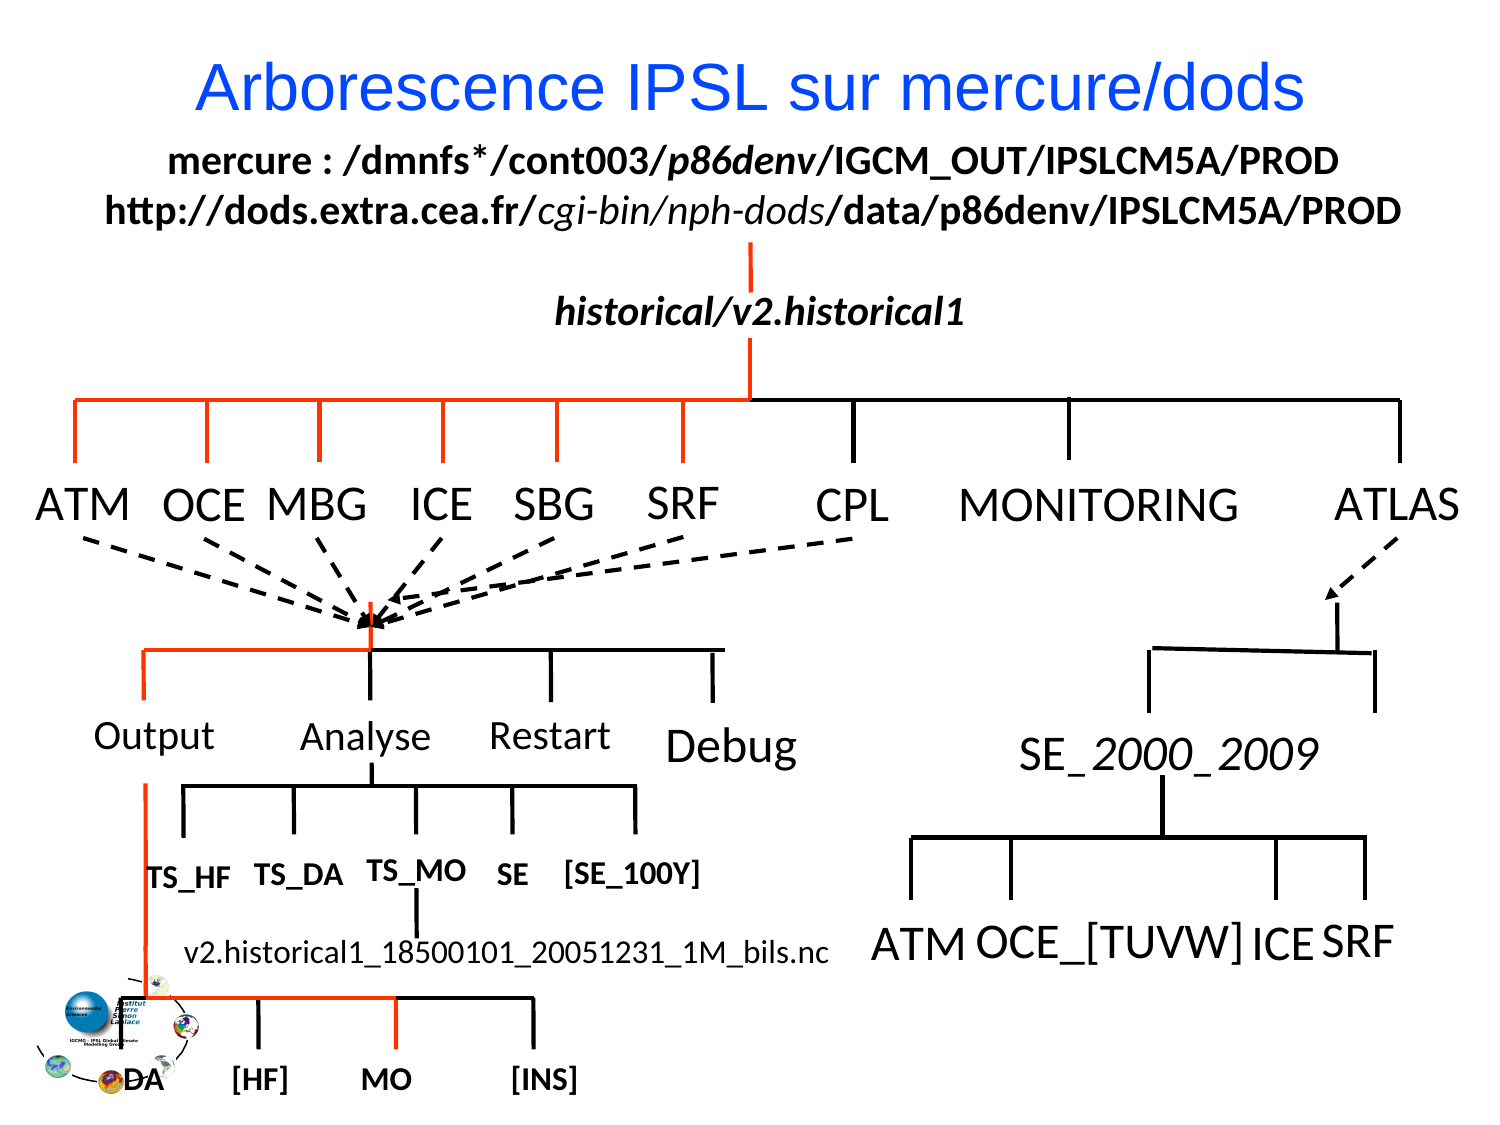

Arborescence IPSL sur mercure/dods
mercure : /dmnfs*/cont003/p86denv/IGCM_OUT/IPSLCM5A/PROD
http://dods.extra.cea.fr/cgi-bin/nph-dods/data/p86denv/IPSLCM5A/PROD
historical/v2.historical1
SRF
ATM
MBG
ICE
SBG
ATLAS
OCE
CPL
MONITORING
Output
Restart
Analyse
Debug
SE_2000_2009
TS_MO
[SE_100Y]
TS_DA
SE
TS_HF
SRF
OCE_[TUVW]
ATM
ICE
v2.historical1_18500101_20051231_1M_bils.nc
DA
[HF]
[INS]
MO